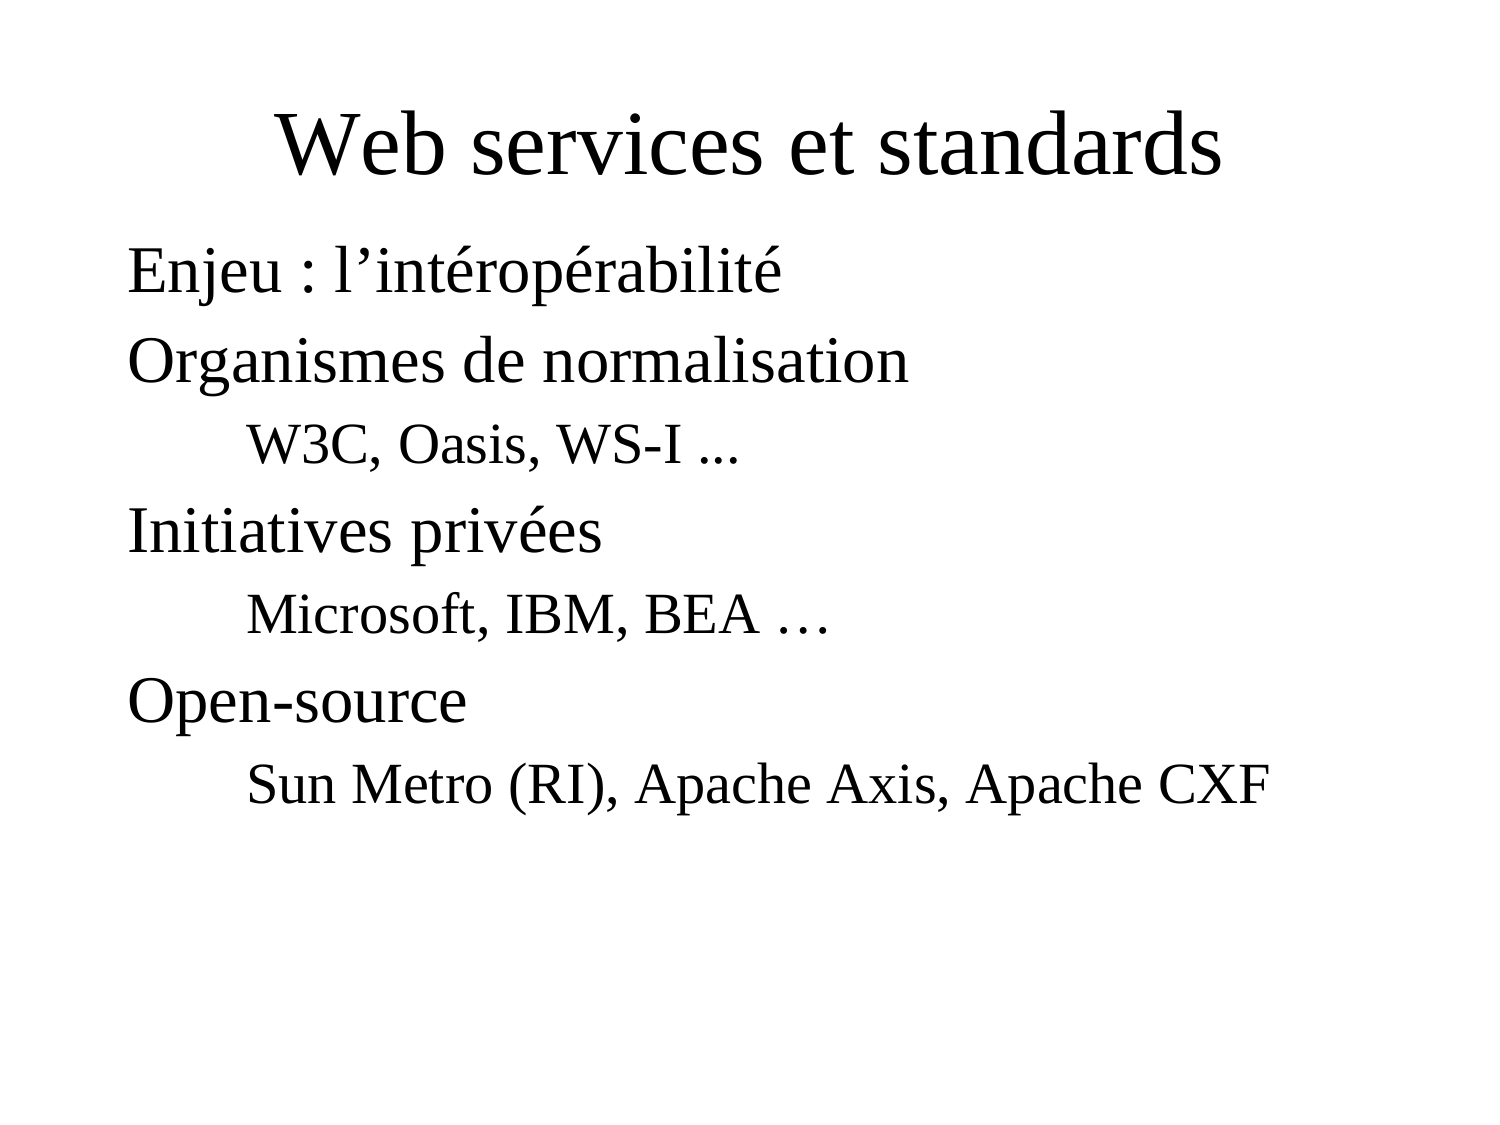

# Web services et standards
Enjeu : l’intéropérabilité
Organismes de normalisation
W3C, Oasis, WS-I ...
Initiatives privées
Microsoft, IBM, BEA …
Open-source
Sun Metro (RI), Apache Axis, Apache CXF